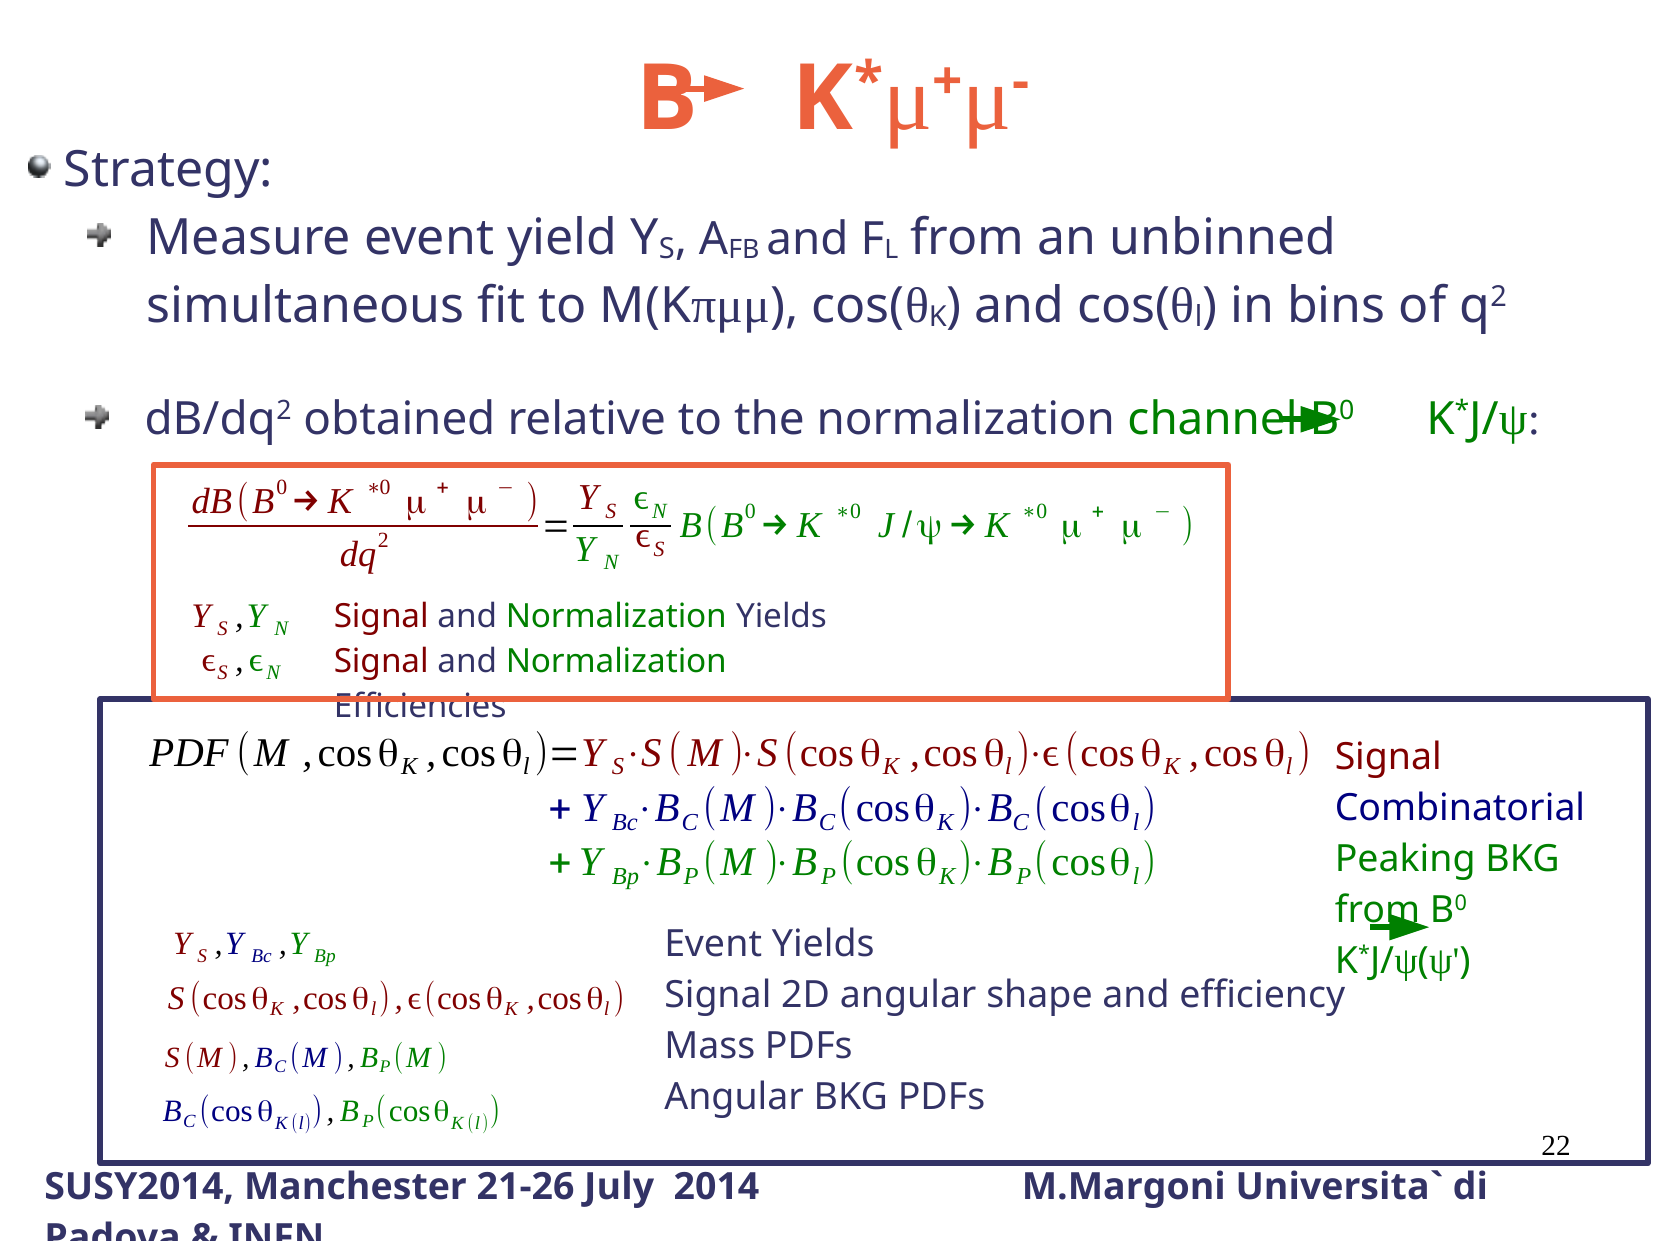

# B K*μ+μ-
Strategy:
Measure event yield YS, AFB and FL from an unbinned simultaneous fit to M(Kπμμ), cos(θK) and cos(θl) in bins of q2
dB/dq2 obtained relative to the normalization channel B0 K*J/ψ:
Signal and Normalization Yields
Signal and Normalization Efficiencies
Signal
Combinatorial
Peaking BKG from B0 K*J/ψ(ψ')
Event Yields
Signal 2D angular shape and efficiency
Mass PDFs
Angular BKG PDFs
22
SUSY2014, Manchester 21-26 July 2014 M.Margoni Universita` di Padova & INFN